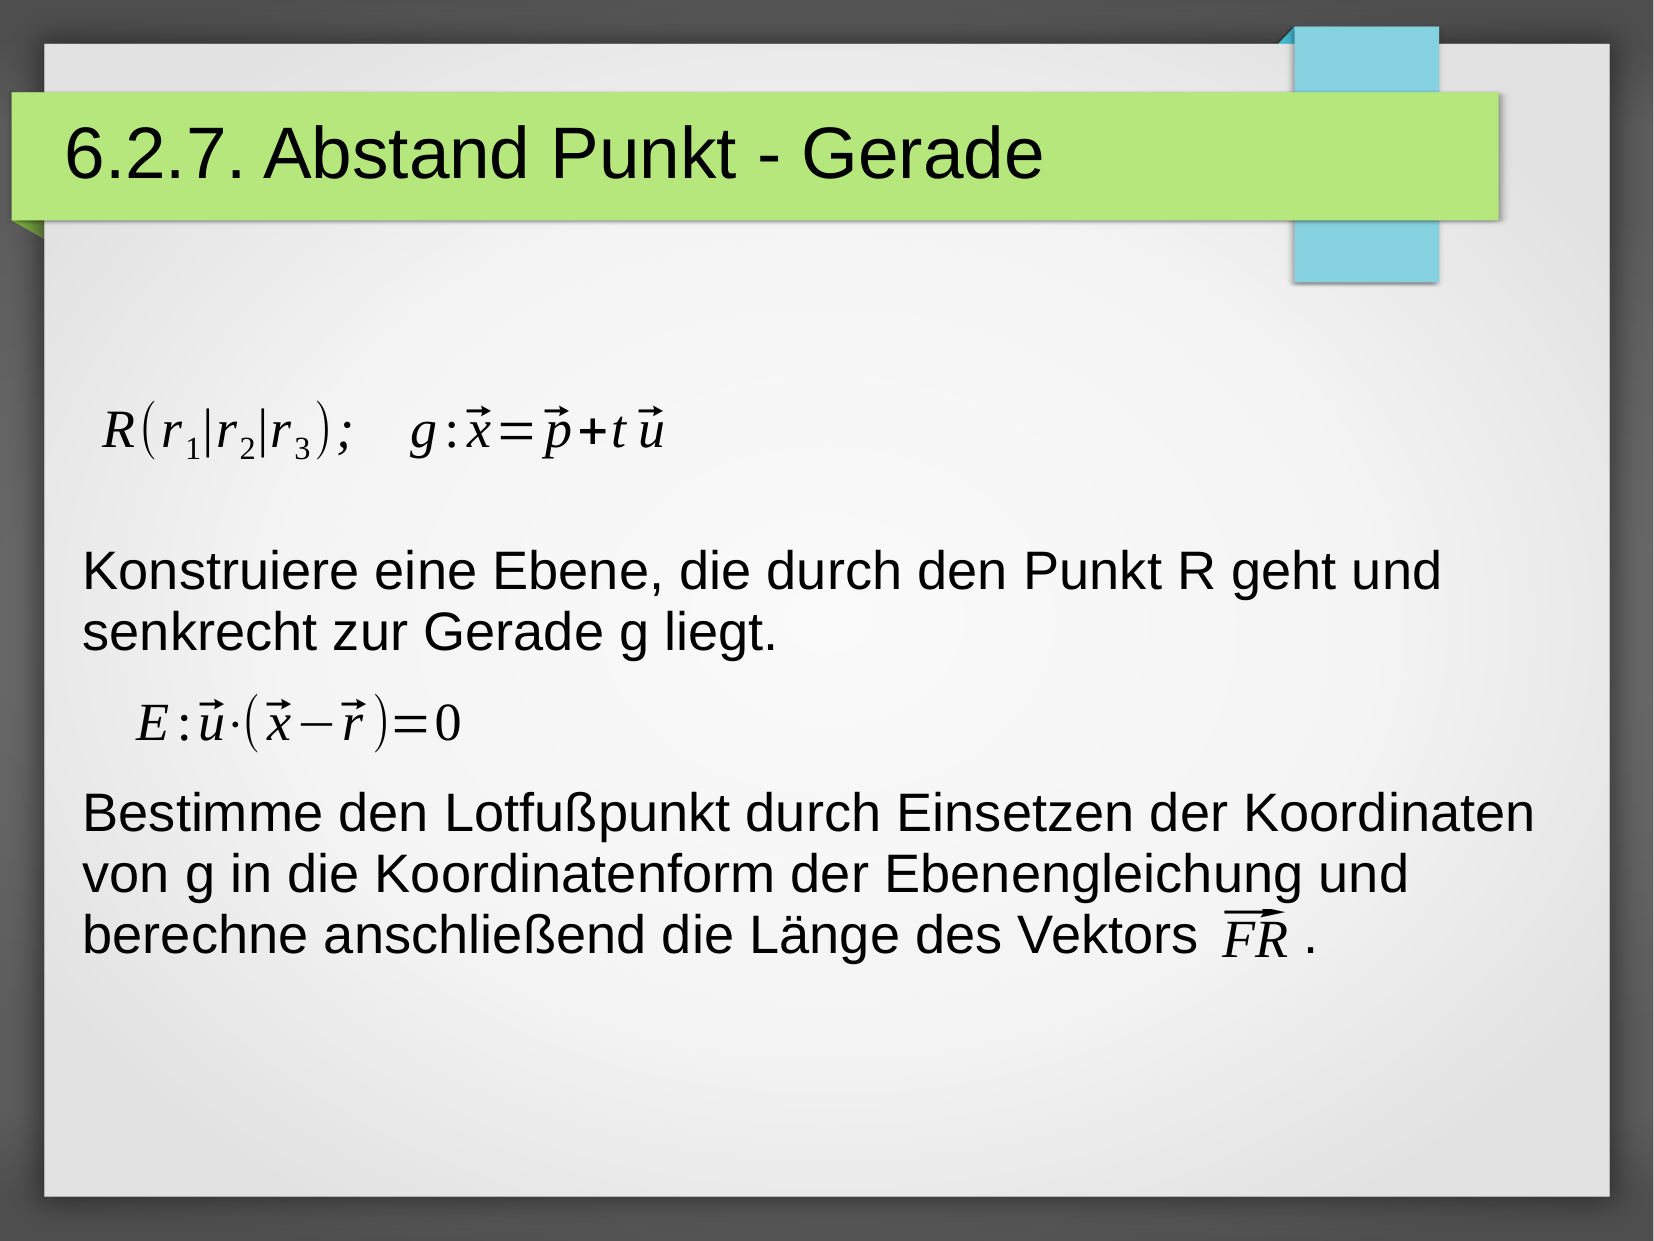

6.2.7. Abstand Punkt - Gerade
# Konstruiere eine Ebene, die durch den Punkt R geht und senkrecht zur Gerade g liegt.
Bestimme den Lotfußpunkt durch Einsetzen der Koordinaten von g in die Koordinatenform der Ebenengleichung und berechne anschließend die Länge des Vektors .